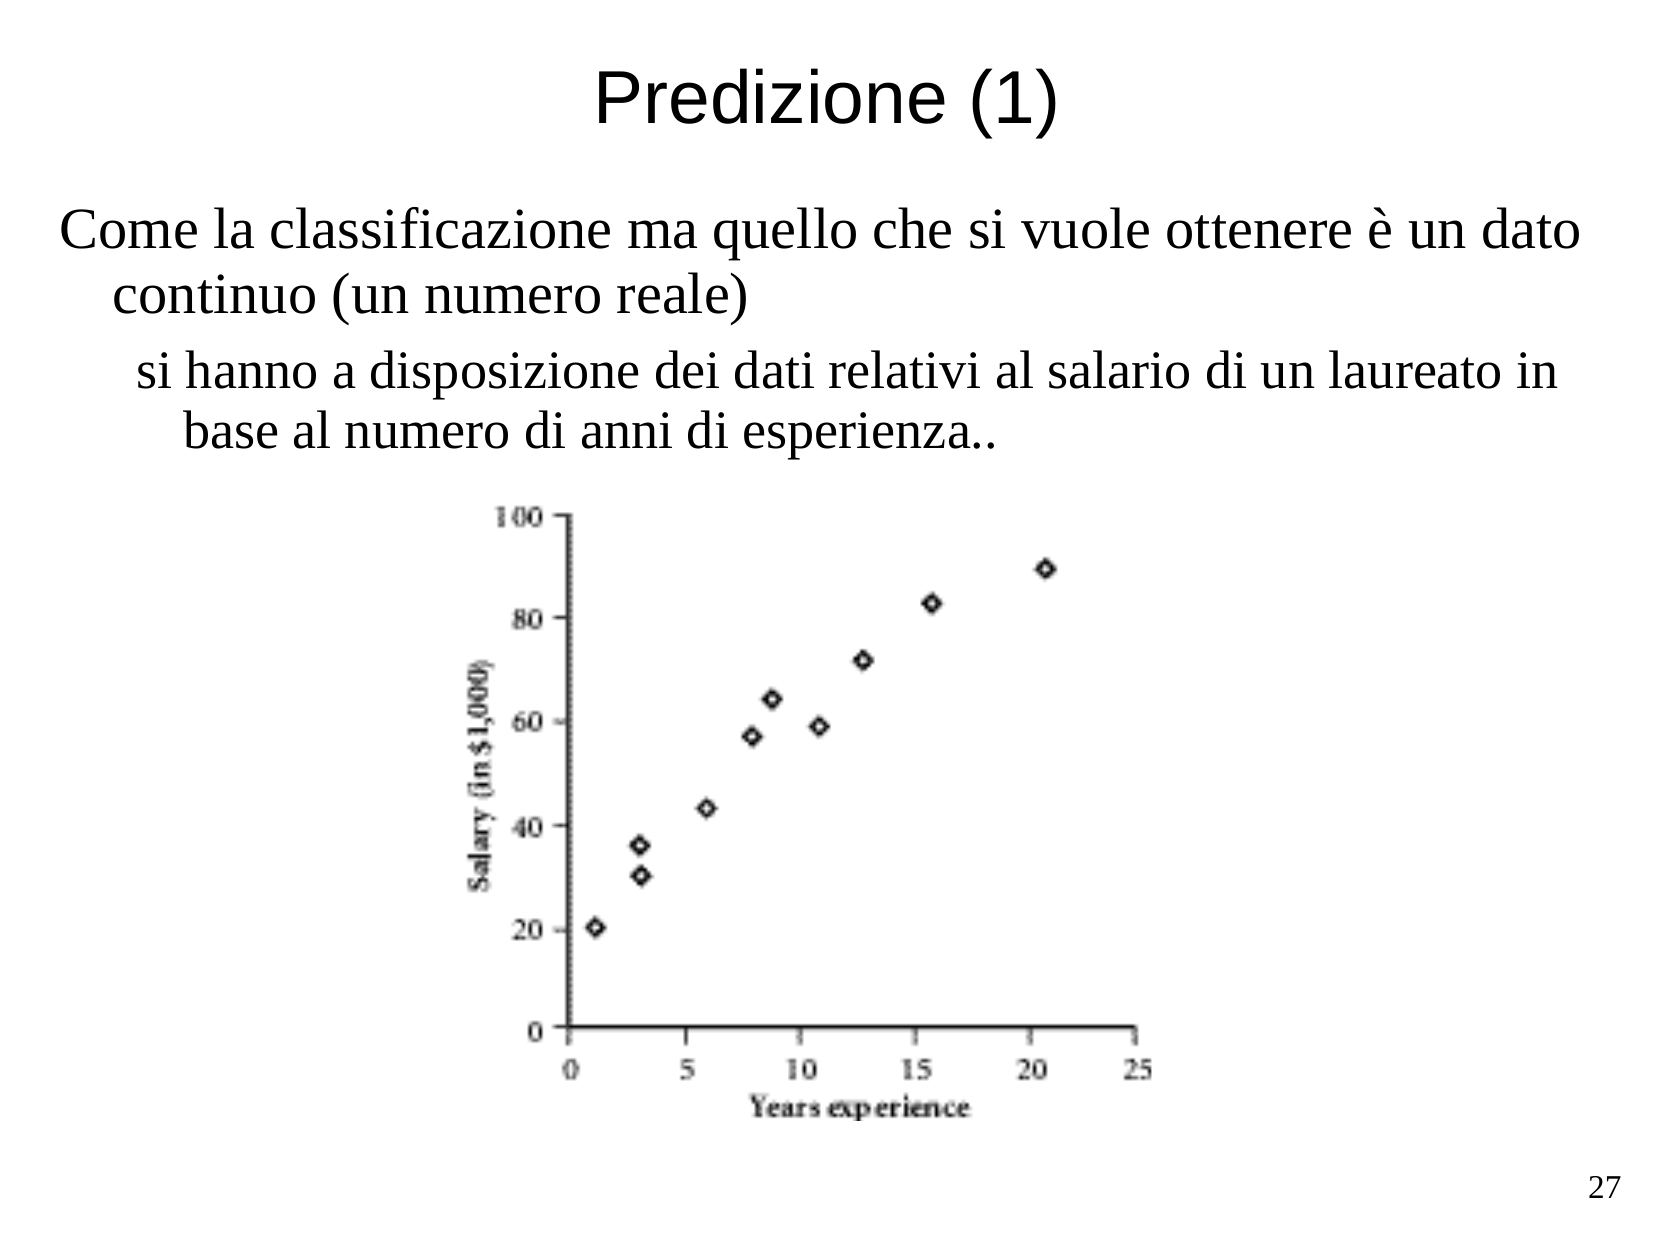

# Predizione (1)
Come la classificazione ma quello che si vuole ottenere è un dato continuo (un numero reale)
si hanno a disposizione dei dati relativi al salario di un laureato in base al numero di anni di esperienza..